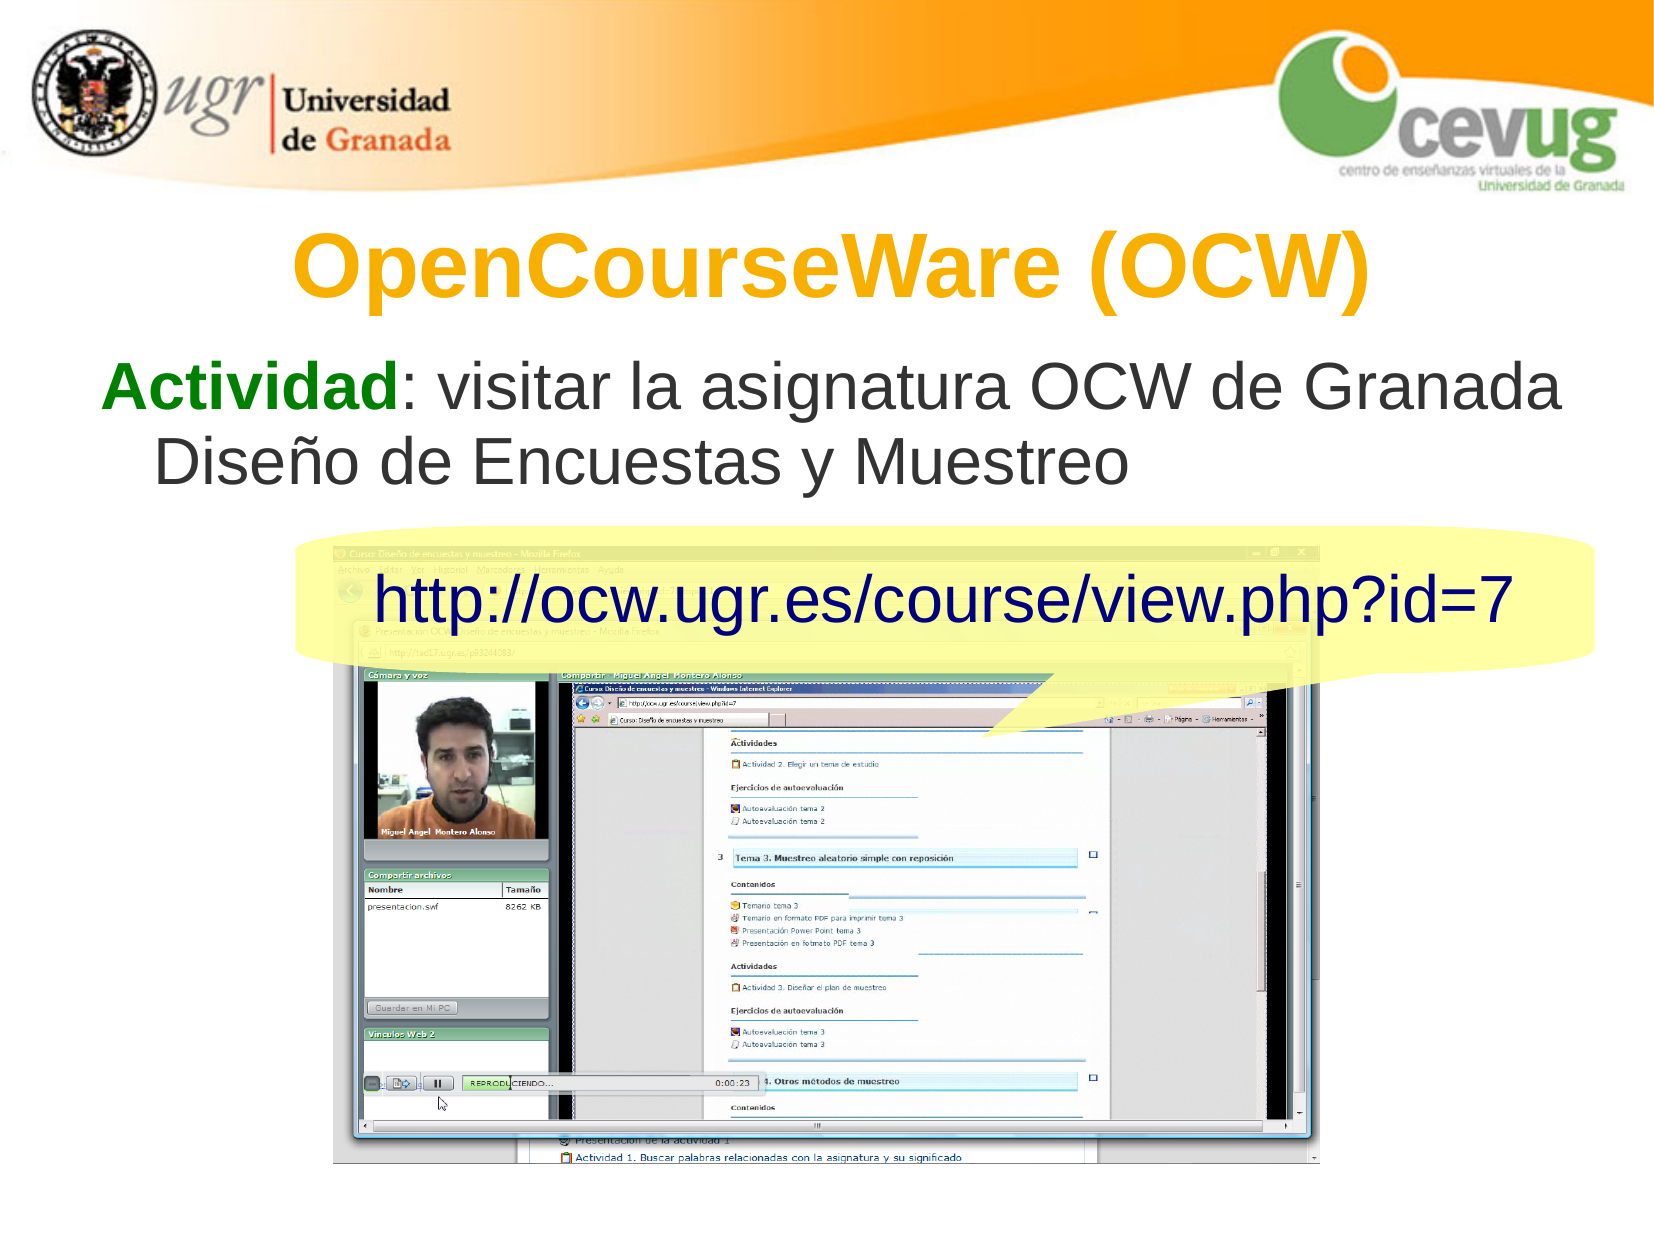

# OpenCourseWare (OCW)
Actividad: visitar la asignatura OCW de Granada Diseño de Encuestas y Muestreo
http://ocw.ugr.es/course/view.php?id=7